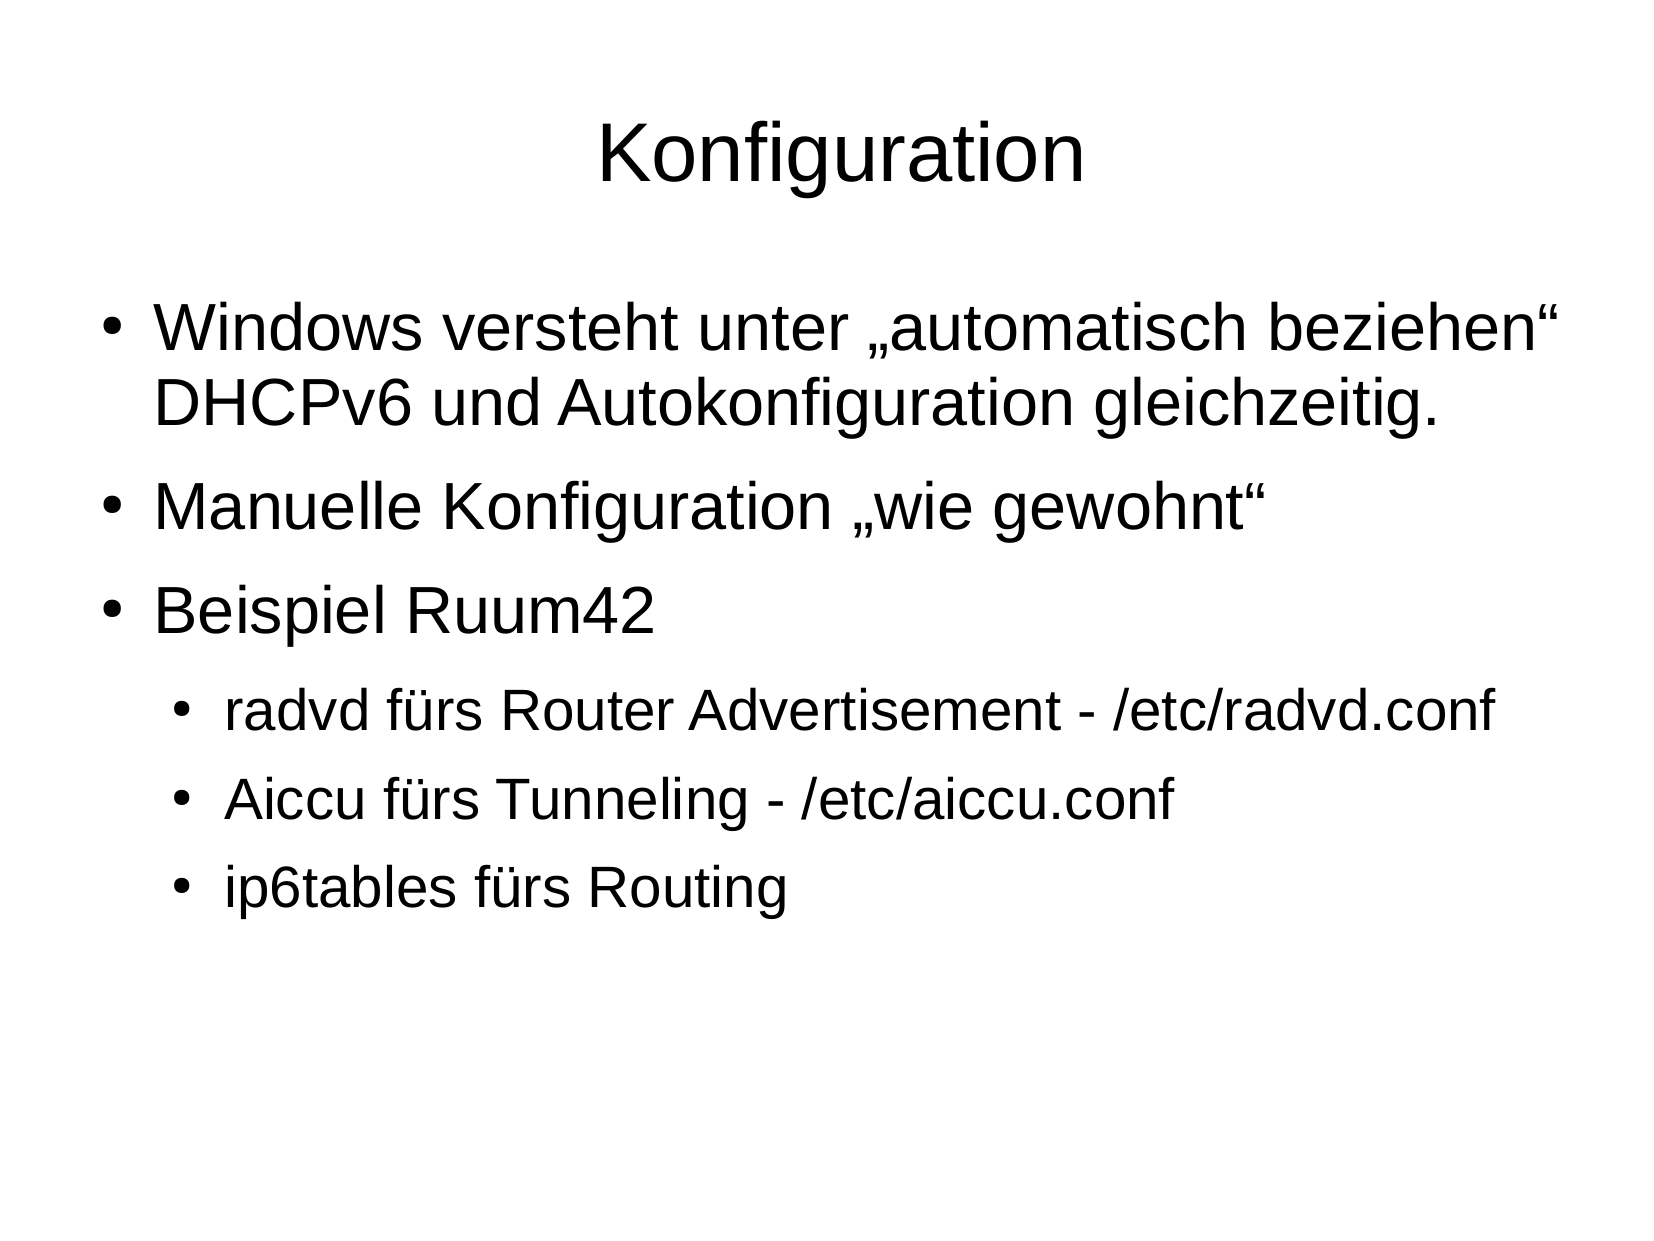

# Konfiguration
Windows versteht unter „automatisch beziehen“ DHCPv6 und Autokonfiguration gleichzeitig.
Manuelle Konfiguration „wie gewohnt“
Beispiel Ruum42
radvd fürs Router Advertisement - /etc/radvd.conf
Aiccu fürs Tunneling - /etc/aiccu.conf
ip6tables fürs Routing